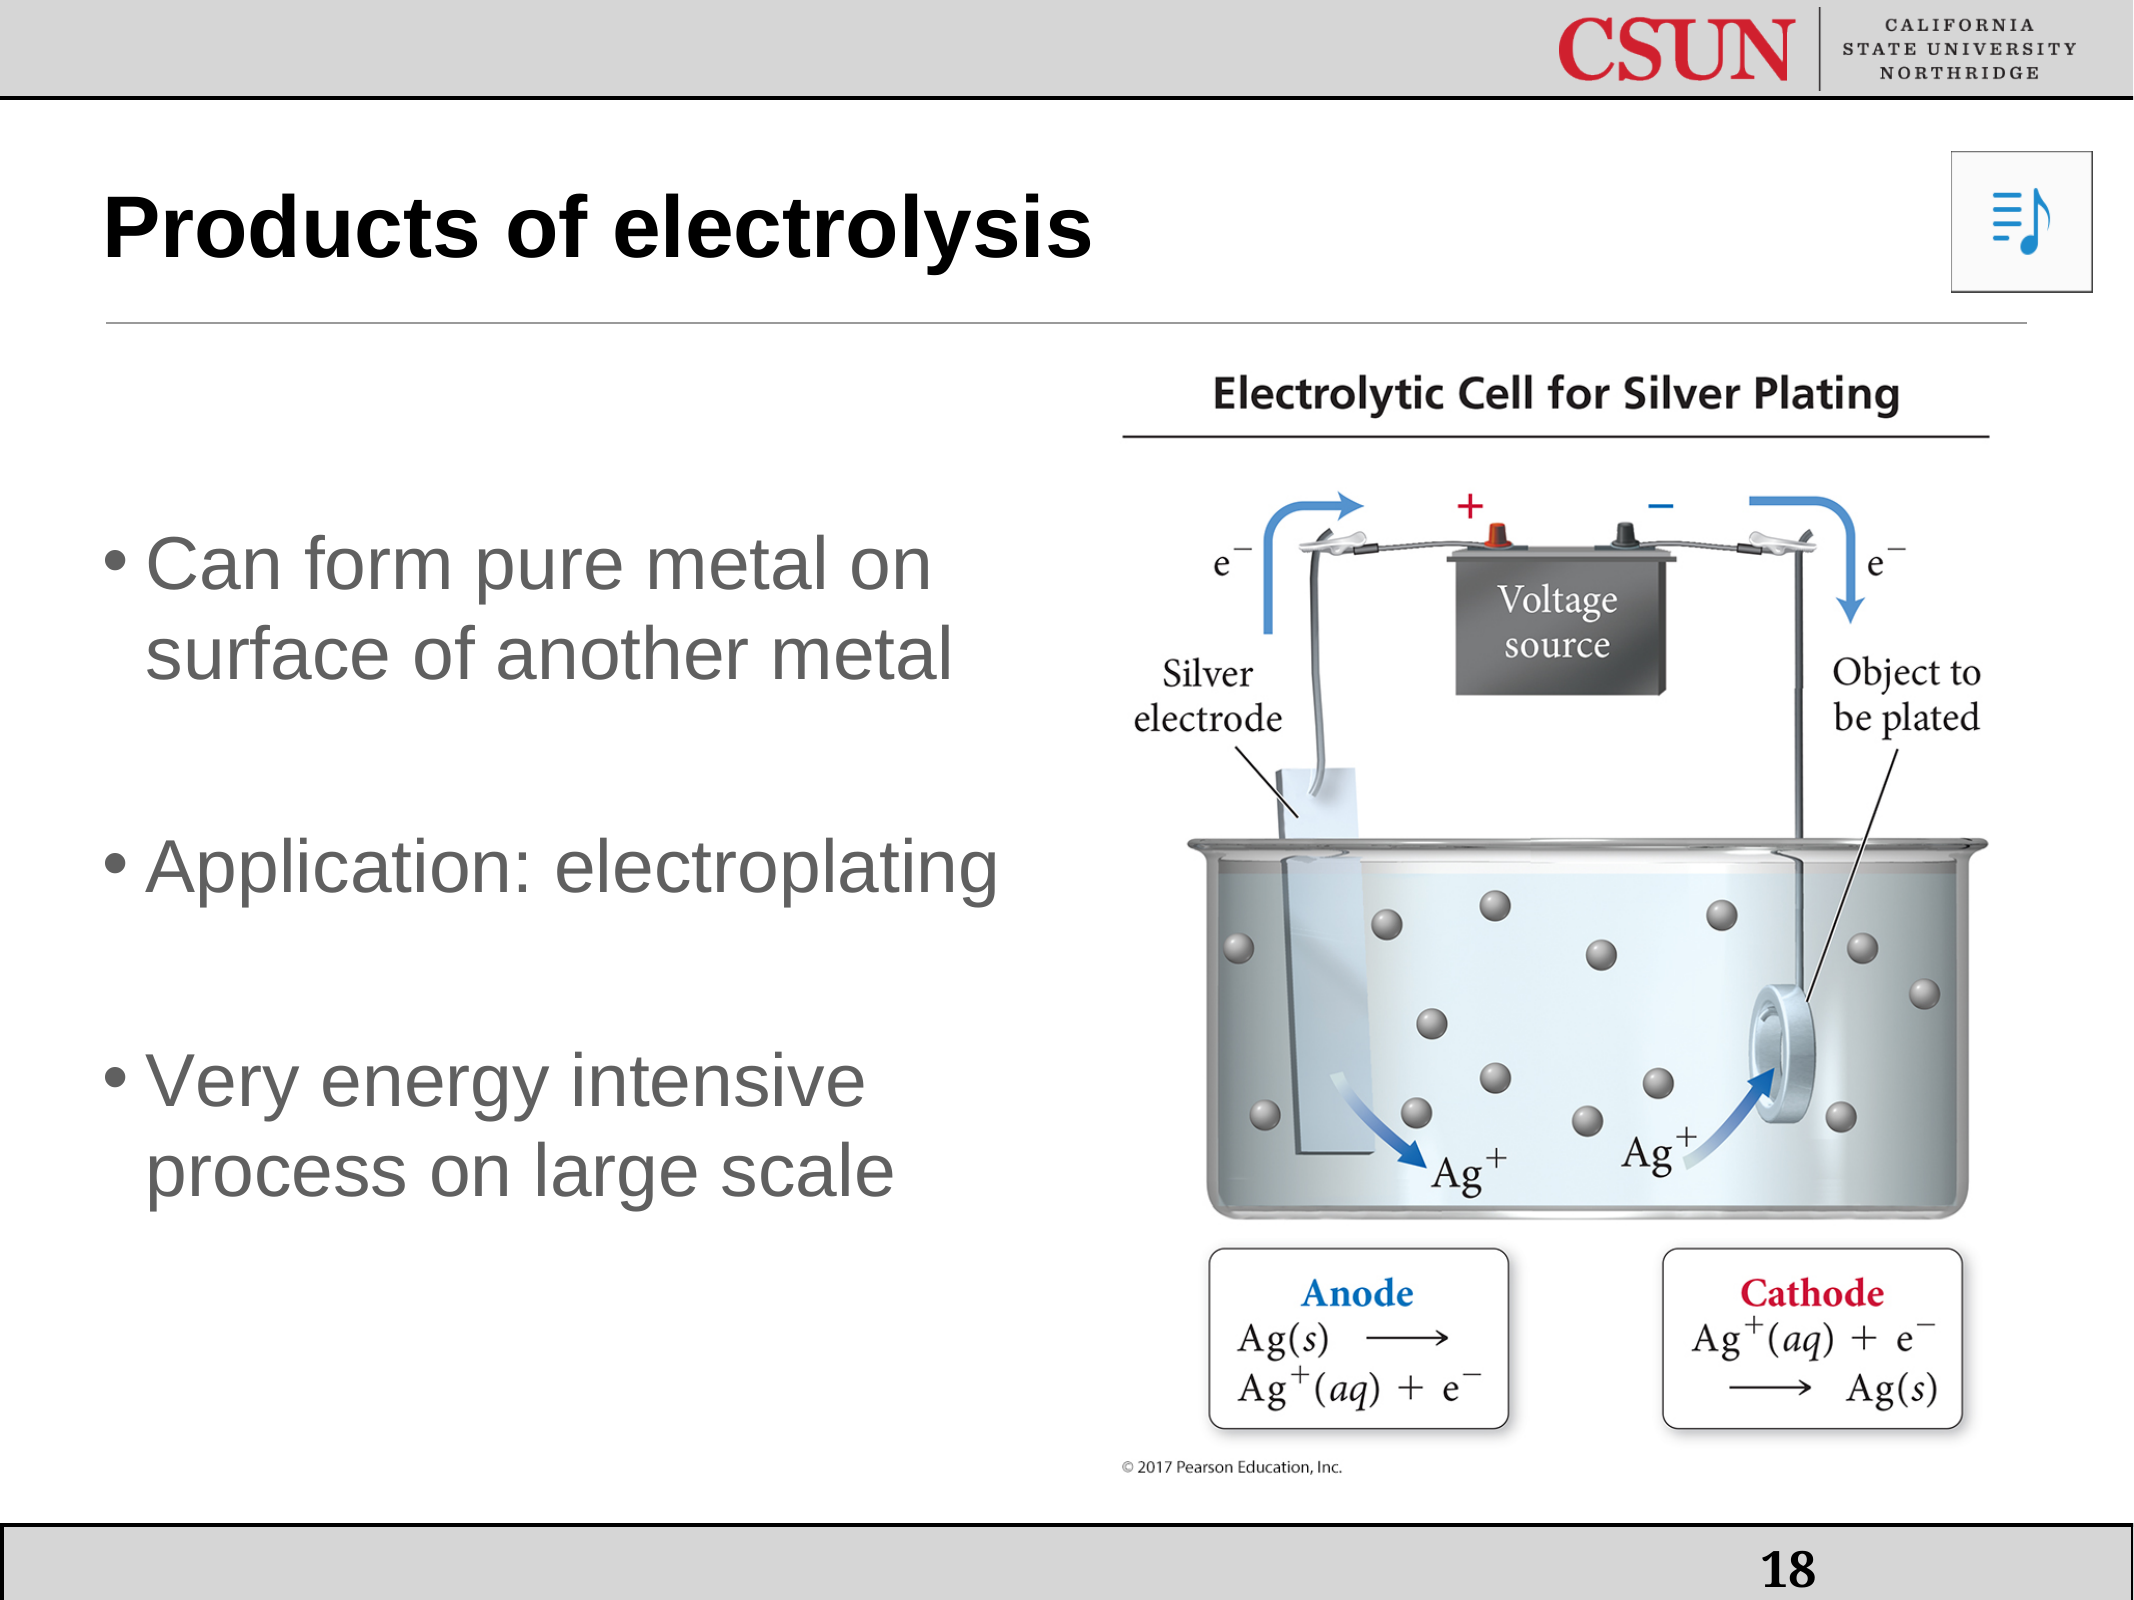

# Products of electrolysis
Can form pure metal on surface of another metal
Application: electroplating
Very energy intensive process on large scale
18